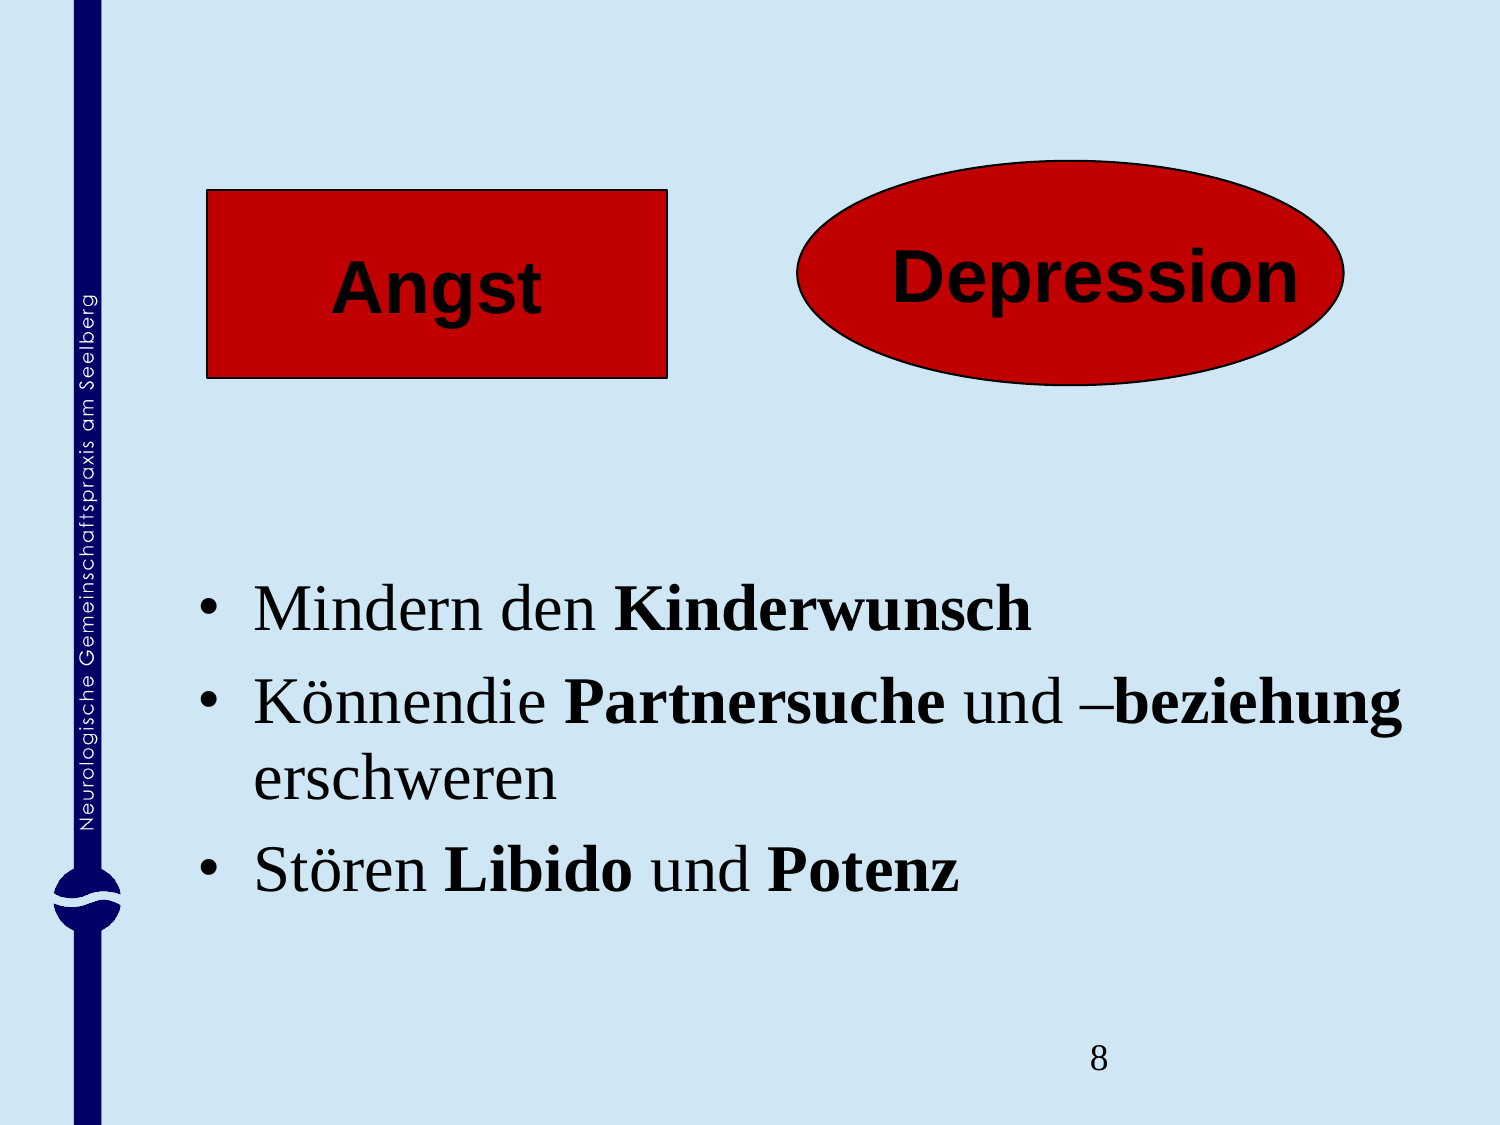

Depression
Angst
# Mindern den Kinderwunsch
Könnendie Partnersuche und –beziehung erschweren
Stören Libido und Potenz